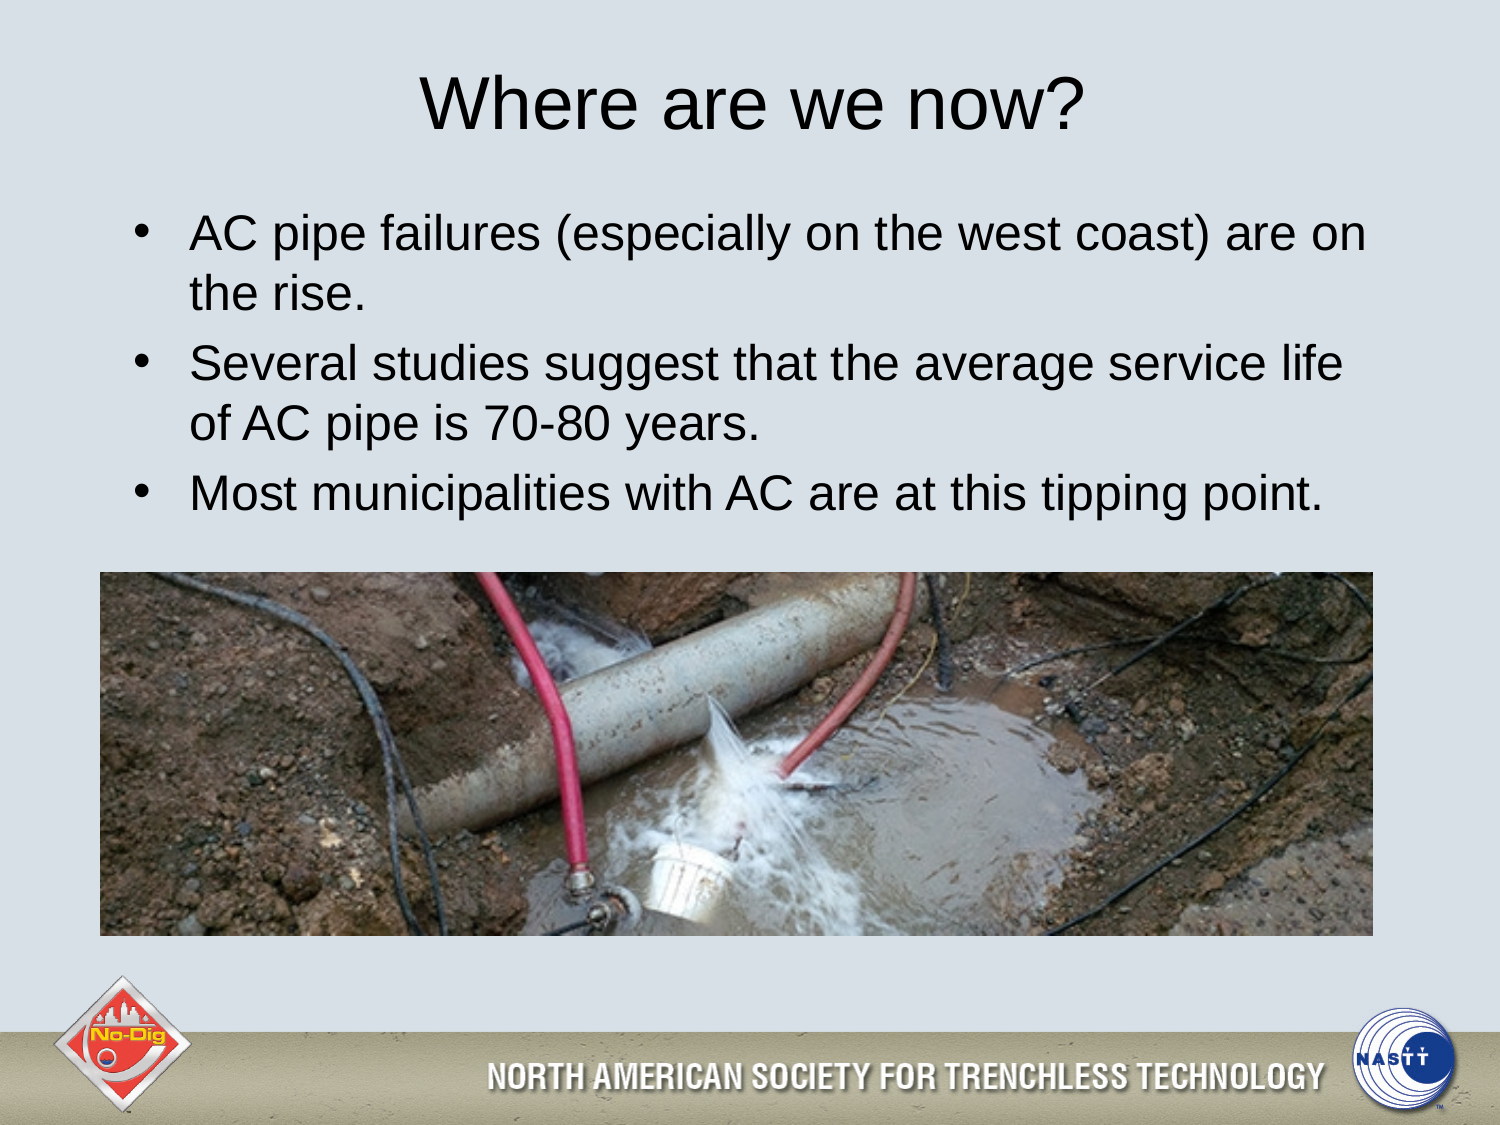

Where are we now?
AC pipe failures (especially on the west coast) are on the rise.
Several studies suggest that the average service life of AC pipe is 70-80 years.
Most municipalities with AC are at this tipping point.